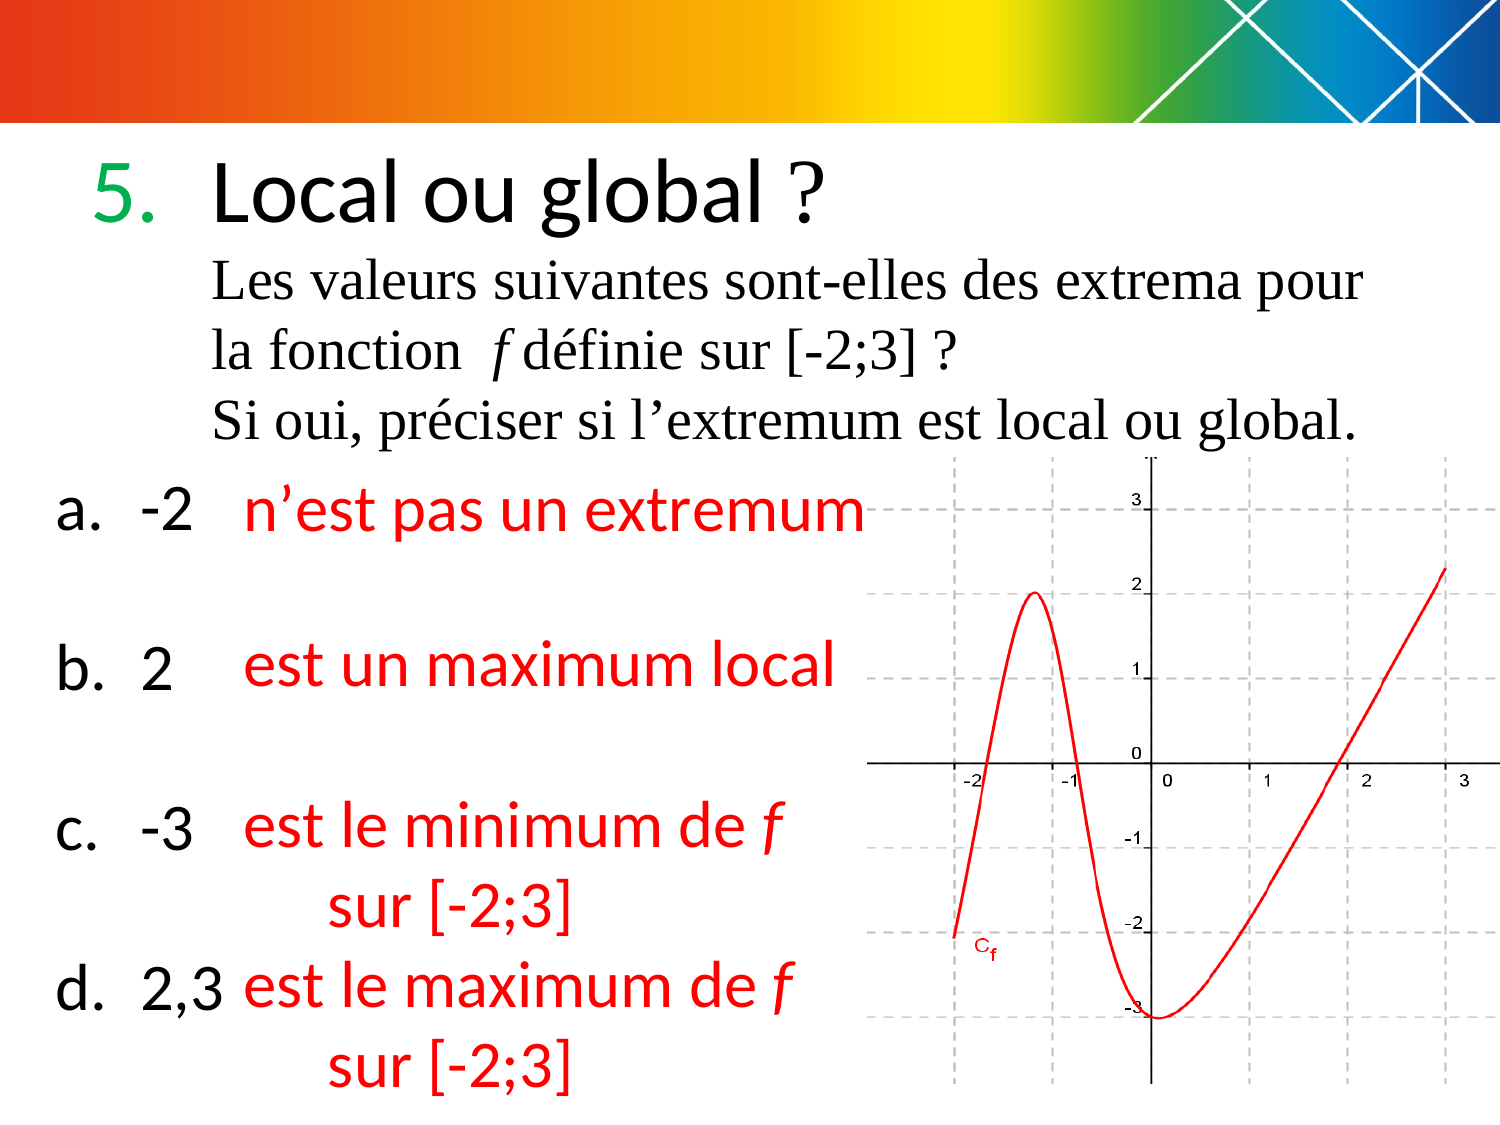

# Local ou global ? Les valeurs suivantes sont-elles des extrema pour la fonction f définie sur [-2;3] ? Si oui, préciser si l’extremum est local ou global.
-2
2
-3
2,3
n’est pas un extremum
est un maximum local
est le minimum de f sur [-2;3]
est le maximum de f sur [-2;3]